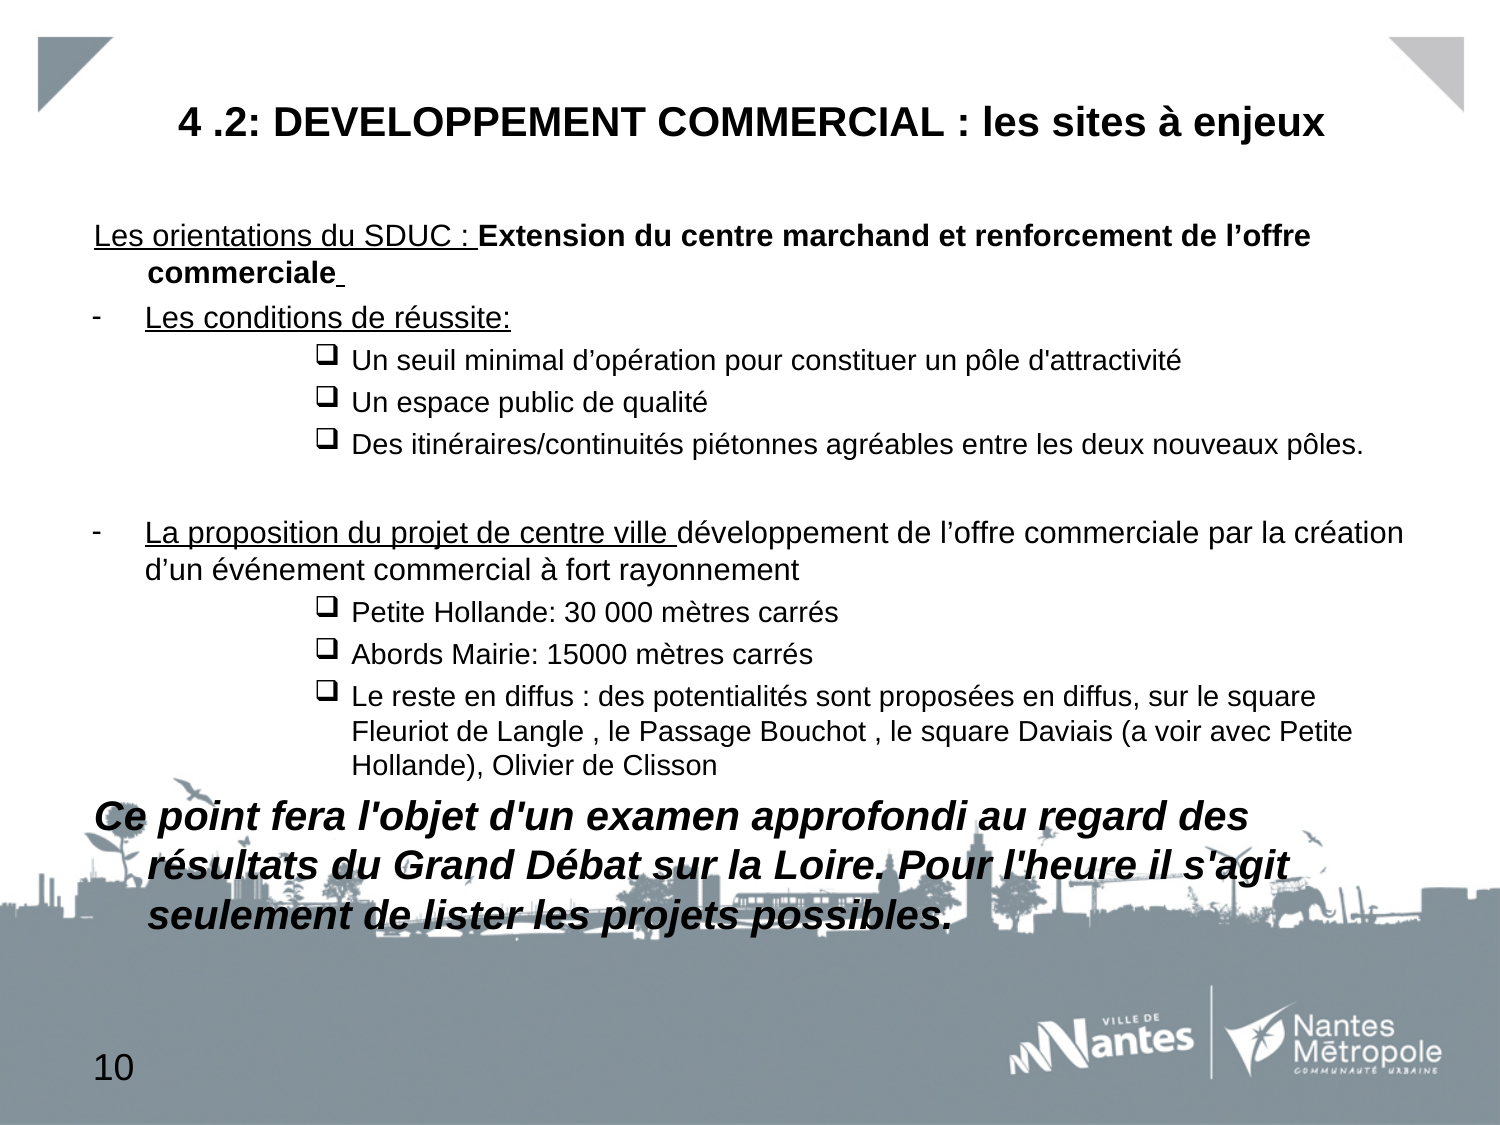

# 4 .2: DEVELOPPEMENT COMMERCIAL : les sites à enjeux
Les orientations du SDUC : Extension du centre marchand et renforcement de l’offre commerciale
Les conditions de réussite:
Un seuil minimal d’opération pour constituer un pôle d'attractivité
Un espace public de qualité
Des itinéraires/continuités piétonnes agréables entre les deux nouveaux pôles.
La proposition du projet de centre ville développement de l’offre commerciale par la création d’un événement commercial à fort rayonnement
Petite Hollande: 30 000 mètres carrés
Abords Mairie: 15000 mètres carrés
Le reste en diffus : des potentialités sont proposées en diffus, sur le square Fleuriot de Langle , le Passage Bouchot , le square Daviais (a voir avec Petite Hollande), Olivier de Clisson
Ce point fera l'objet d'un examen approfondi au regard des résultats du Grand Débat sur la Loire. Pour l'heure il s'agit seulement de lister les projets possibles.
10